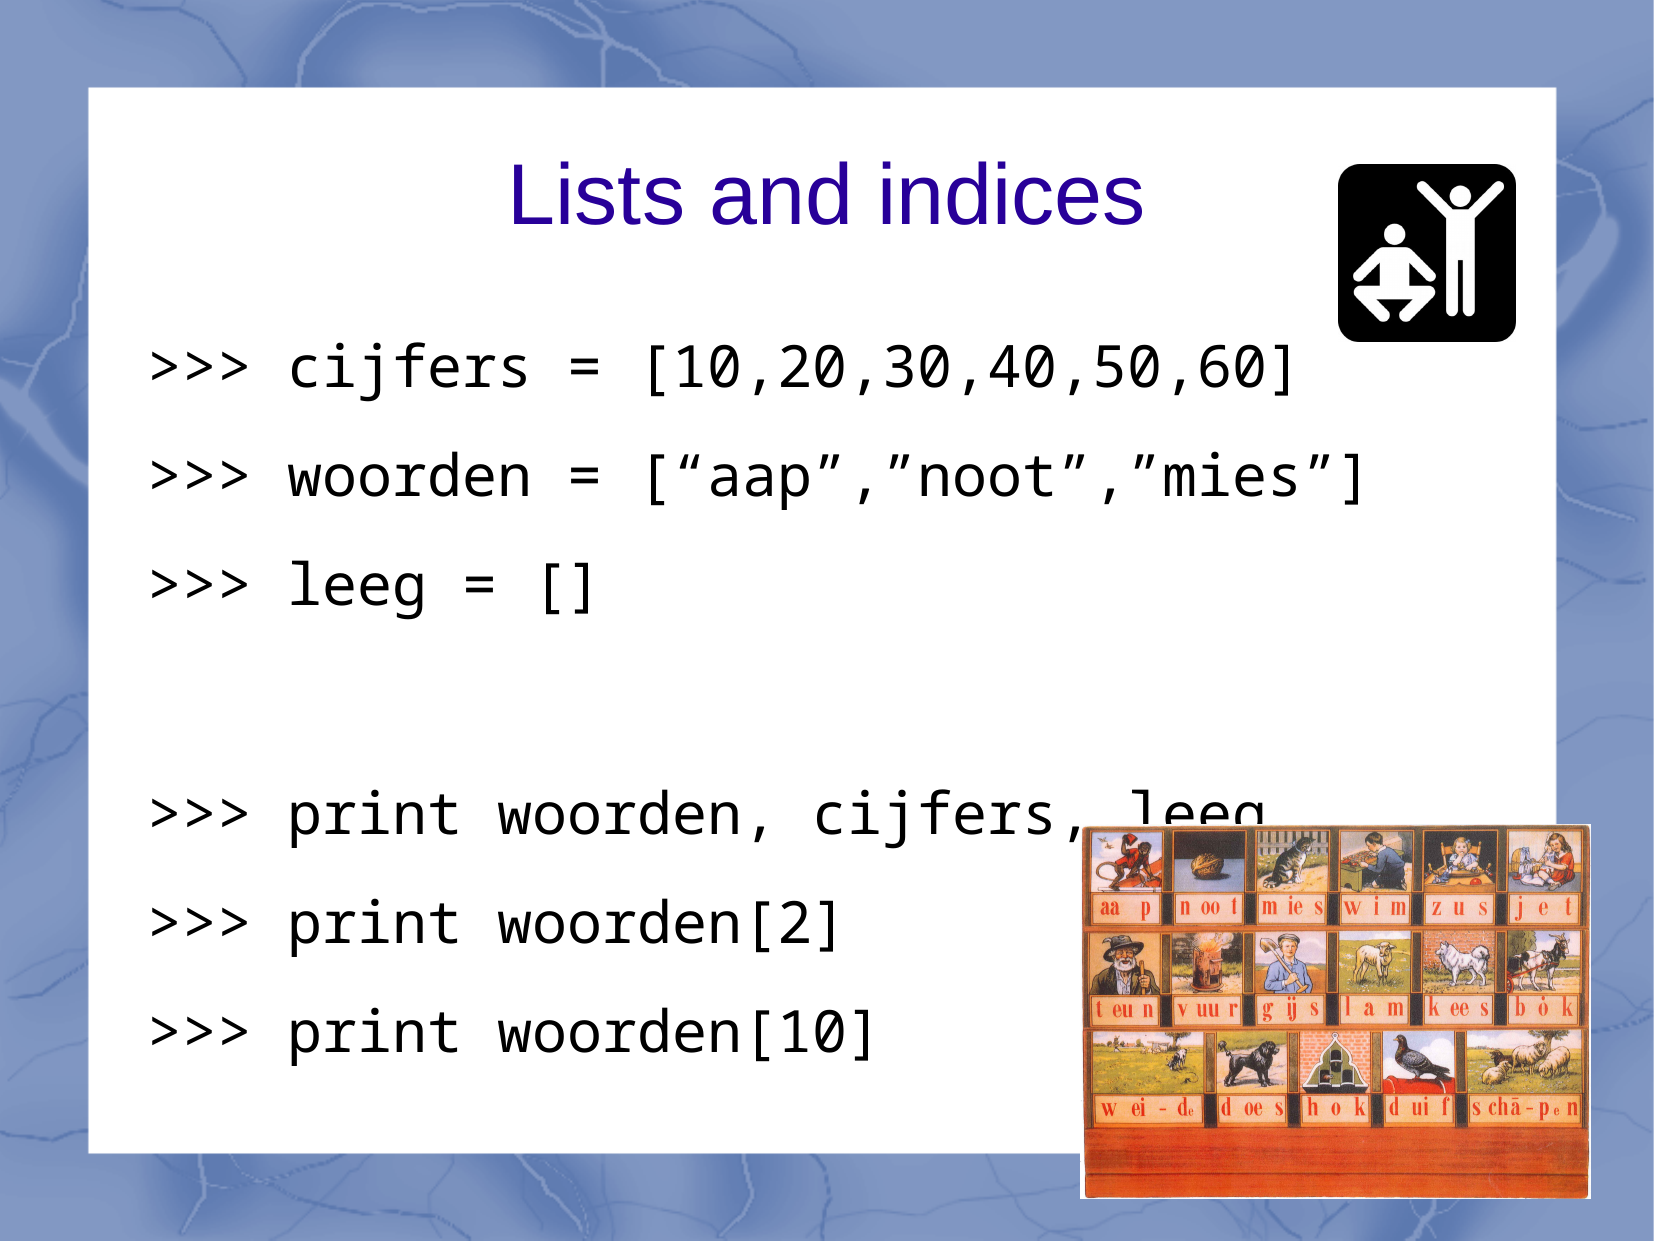

# Lists and indices
>>> cijfers = [10,20,30,40,50,60]
>>> woorden = [“aap”,”noot”,”mies”]
>>> leeg = []
>>> print woorden, cijfers, leeg
>>> print woorden[2]
>>> print woorden[10]